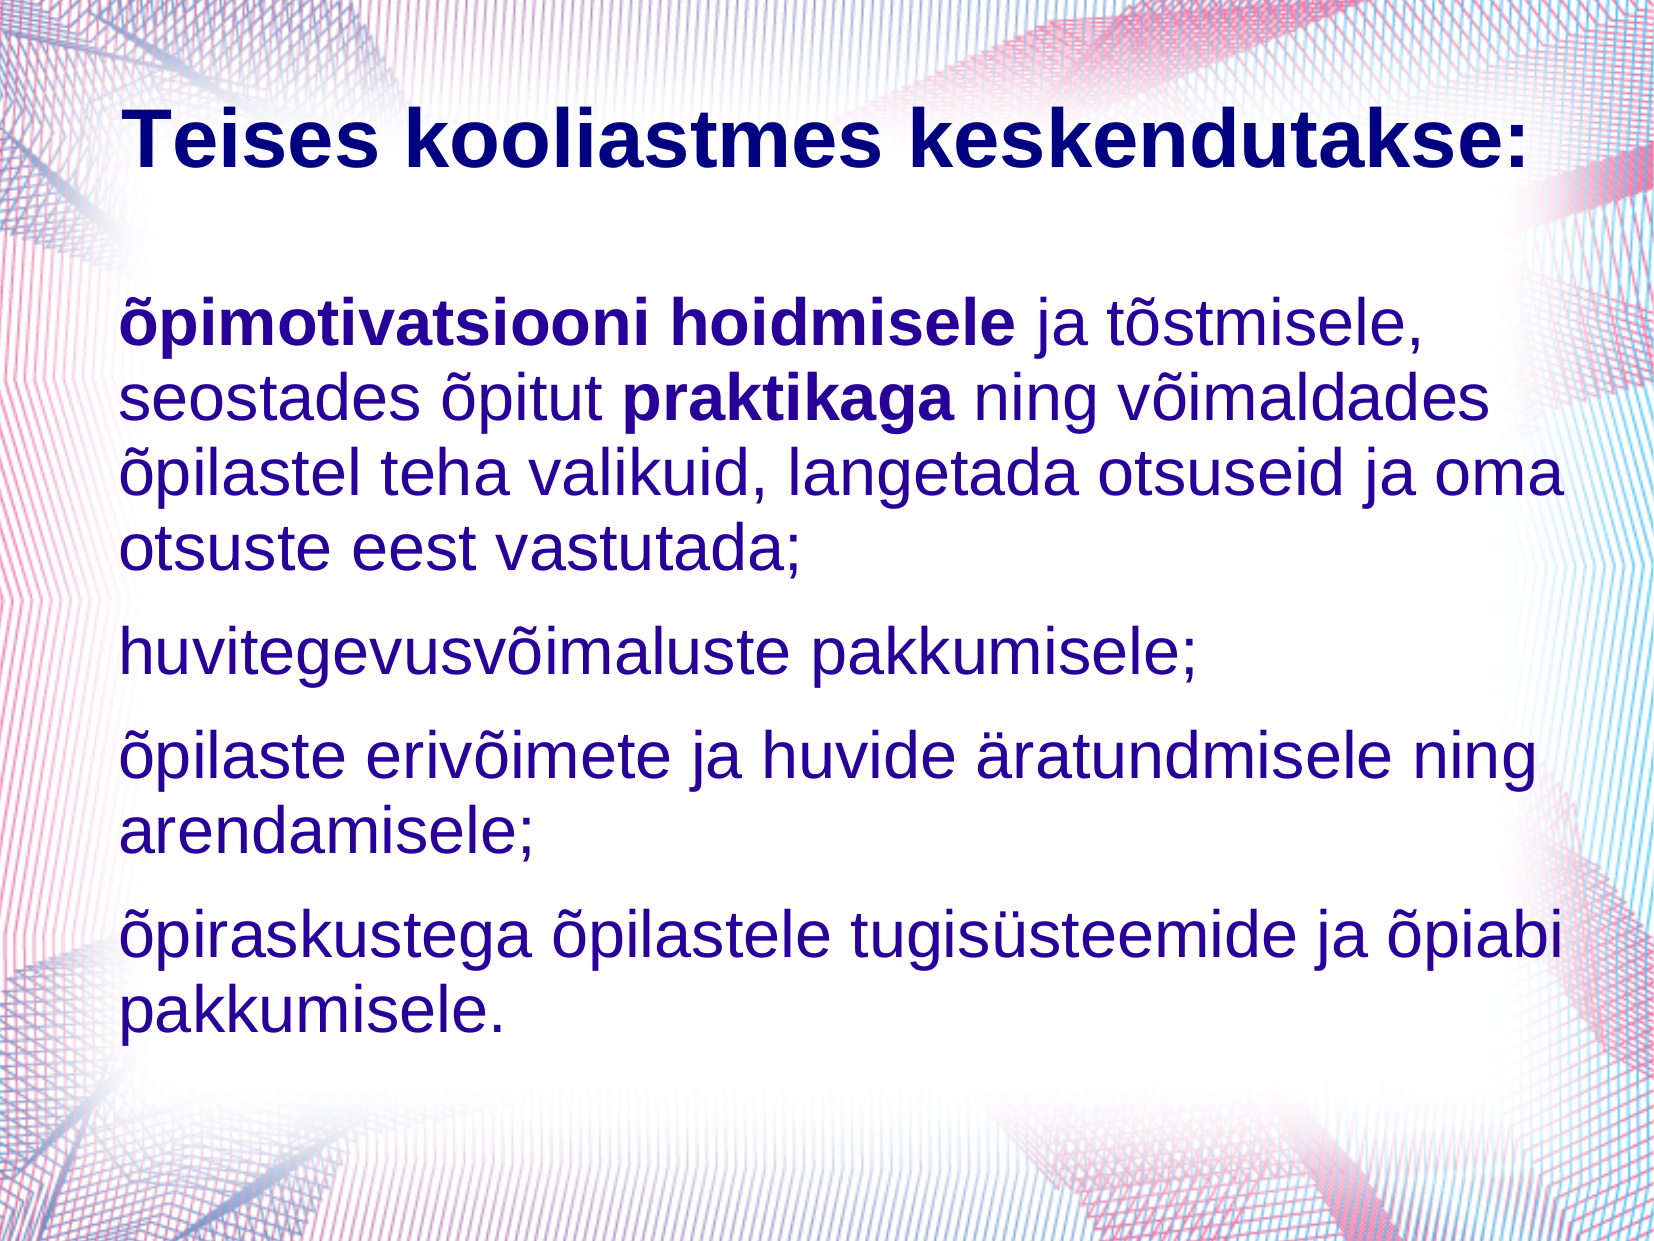

# Teises kooliastmes keskendutakse:
õpimotivatsiooni hoidmisele ja tõstmisele, seostades õpitut praktikaga ning võimaldades õpilastel teha valikuid, langetada otsuseid ja oma otsuste eest vastutada;
huvitegevusvõimaluste pakkumisele;
õpilaste erivõimete ja huvide äratundmisele ning arendamisele;
õpiraskustega õpilastele tugisüsteemide ja õpiabi pakkumisele.